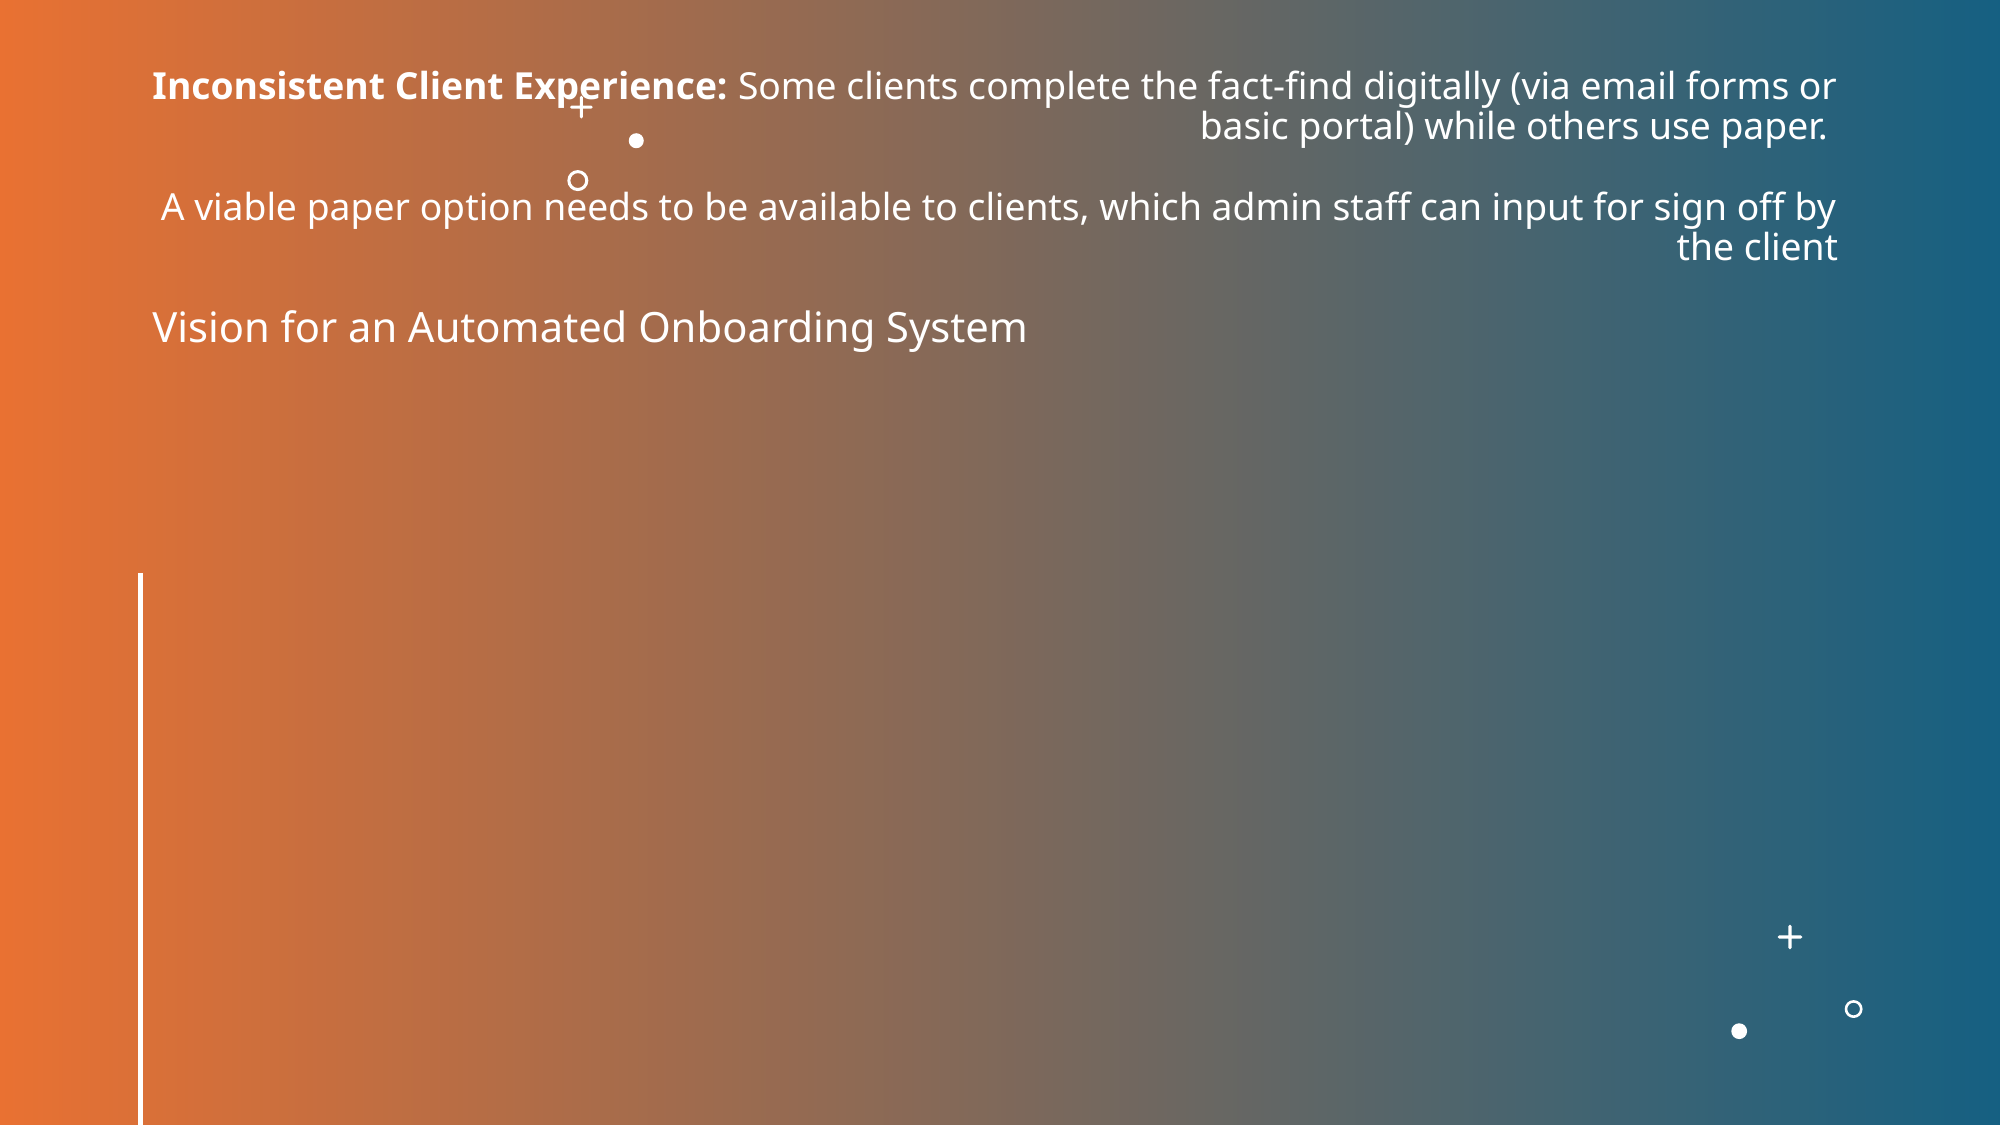

# Inconsistent Client Experience: Some clients complete the fact-find digitally (via email forms or basic portal) while others use paper. A viable paper option needs to be available to clients, which admin staff can input for sign off by the client
Vision for an Automated Onboarding System